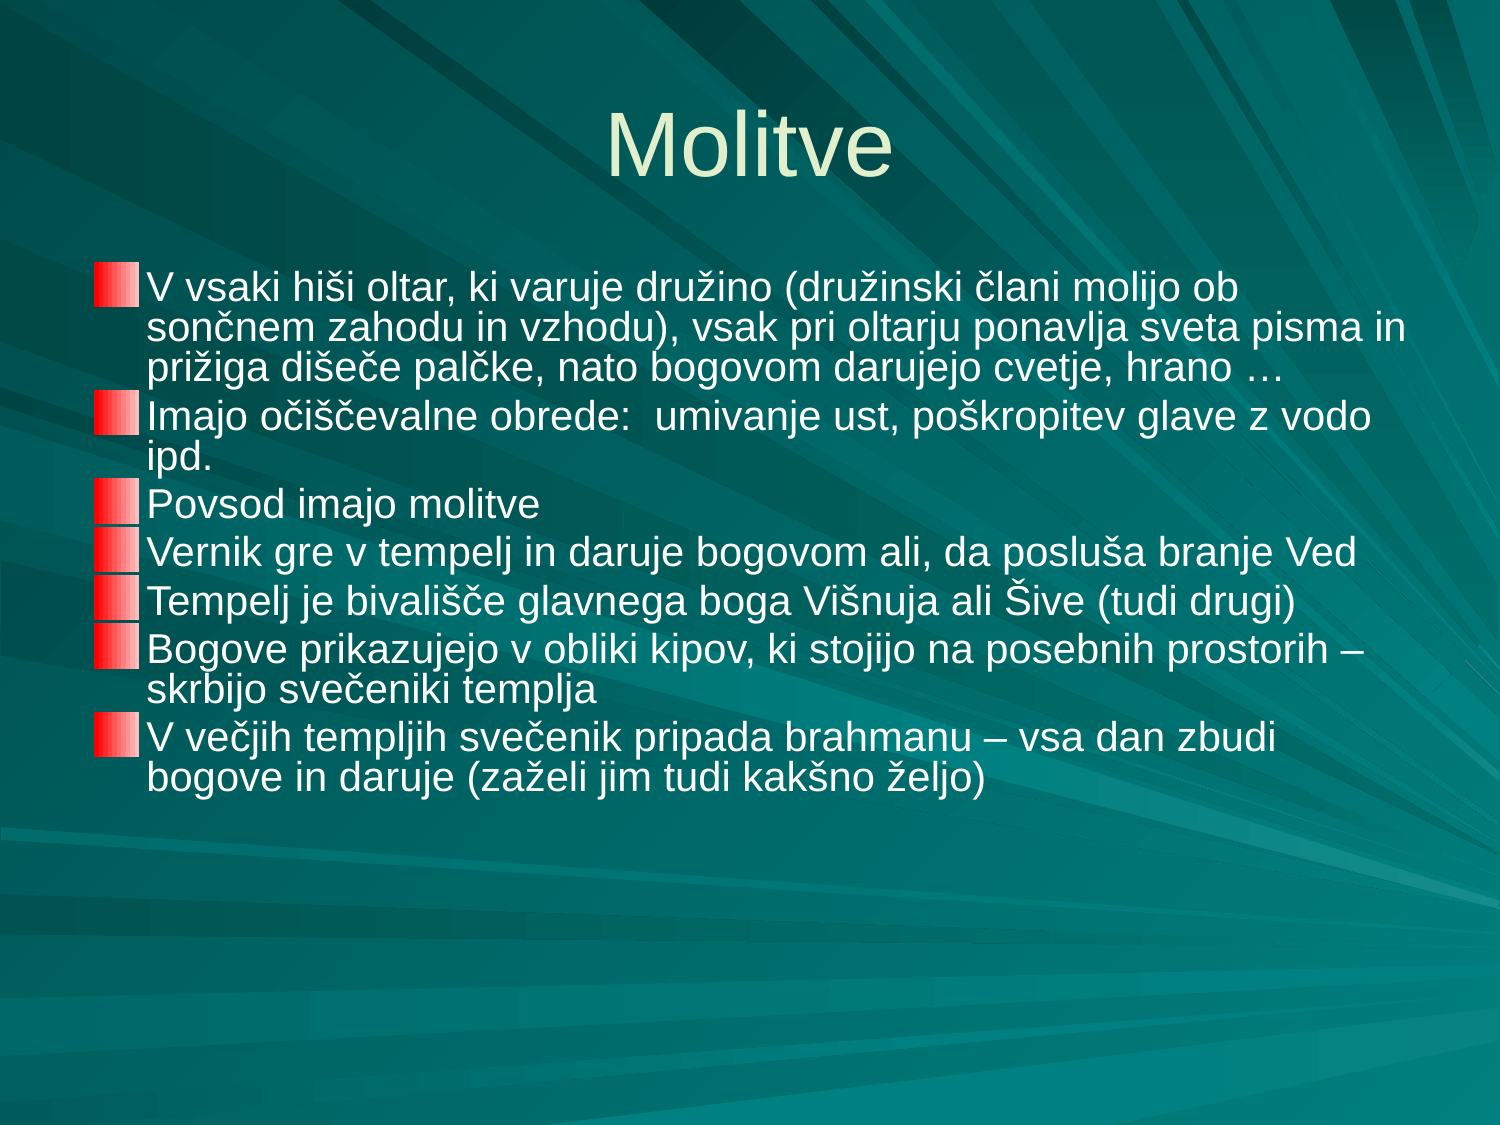

# Molitve
V vsaki hiši oltar, ki varuje družino (družinski člani molijo ob sončnem zahodu in vzhodu), vsak pri oltarju ponavlja sveta pisma in prižiga dišeče palčke, nato bogovom darujejo cvetje, hrano …
Imajo očiščevalne obrede: umivanje ust, poškropitev glave z vodo ipd.
Povsod imajo molitve
Vernik gre v tempelj in daruje bogovom ali, da posluša branje Ved
Tempelj je bivališče glavnega boga Višnuja ali Šive (tudi drugi)
Bogove prikazujejo v obliki kipov, ki stojijo na posebnih prostorih – skrbijo svečeniki templja
V večjih templjih svečenik pripada brahmanu – vsa dan zbudi bogove in daruje (zaželi jim tudi kakšno željo)